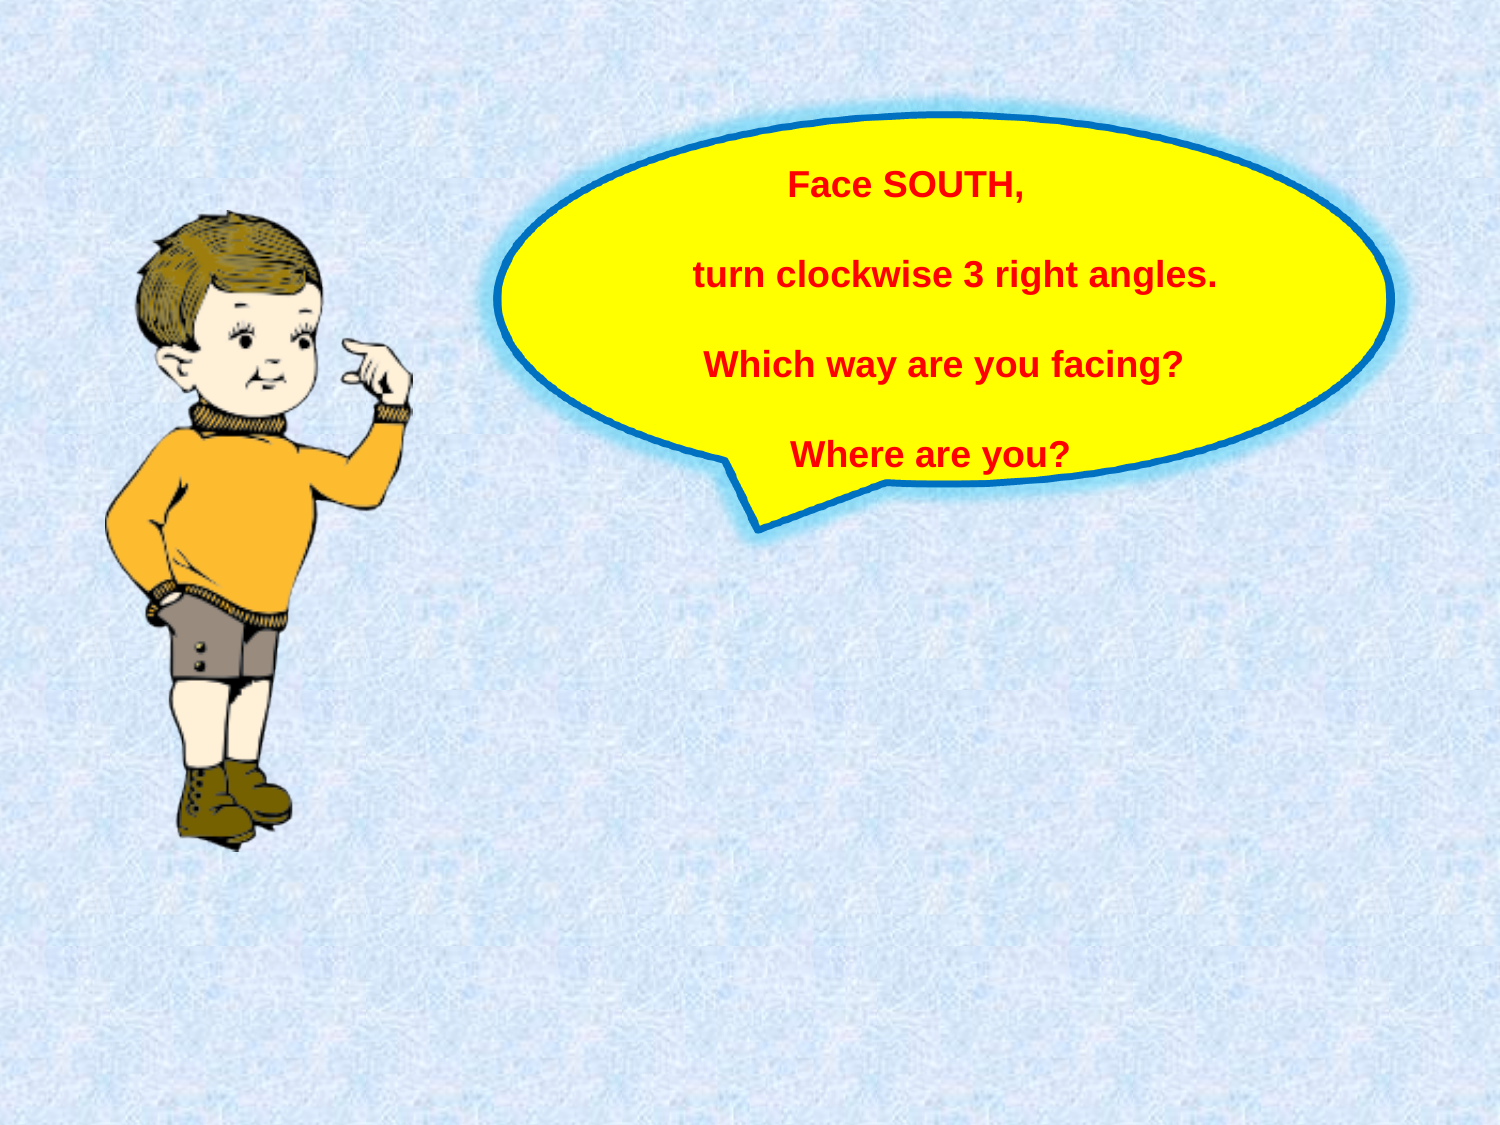

Face SOUTH,
 turn clockwise 3 right angles.
 Which way are you facing?
	 Where are you?